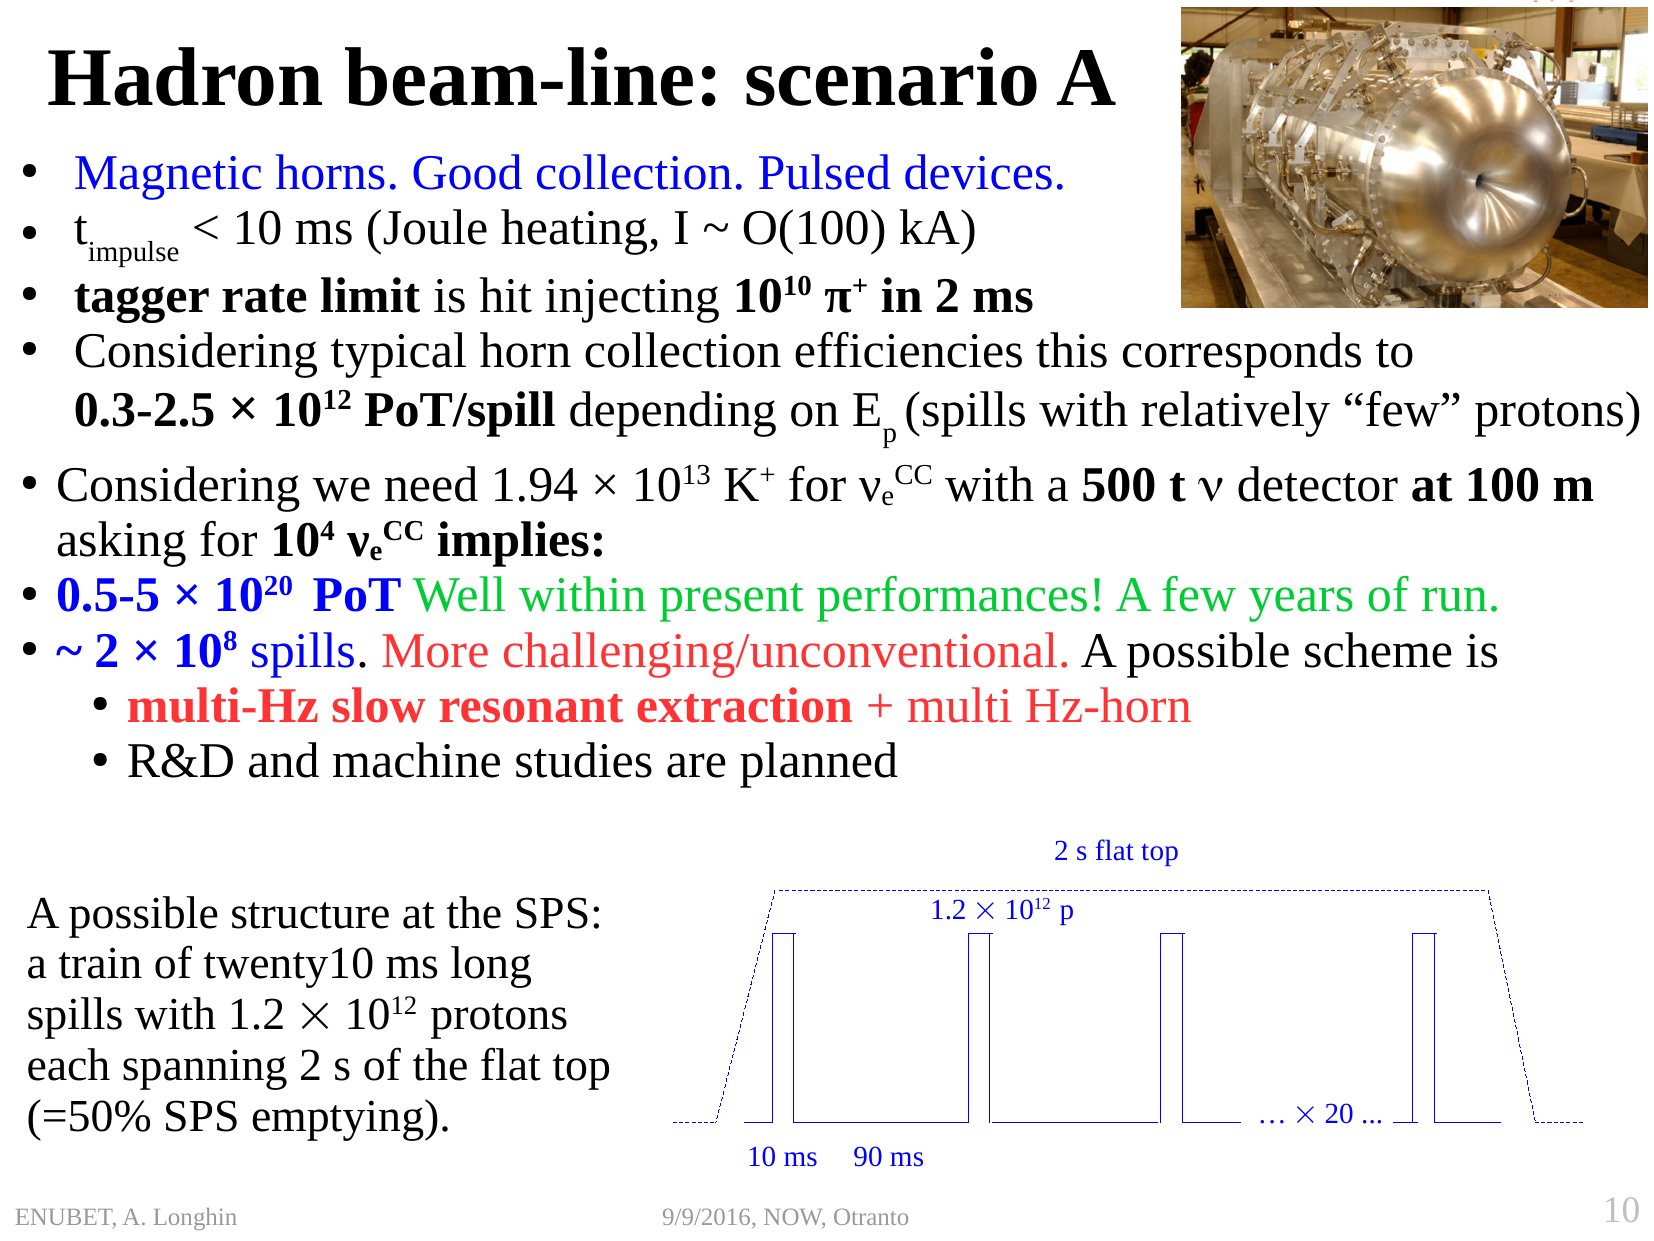

Hadron beam-line: scenario A
Magnetic horns. Good collection. Pulsed devices.
timpulse < 10 ms (Joule heating, I ~ O(100) kA)
tagger rate limit is hit injecting 1010 π+ in 2 ms
Considering typical horn collection efficiencies this corresponds to 0.3-2.5 × 1012 PoT/spill depending on Ep (spills with relatively “few” protons)
Considering we need 1.94 × 1013 K+ for νeCC with a 500 t n detector at 100 m asking for 104 νeCC implies:
0.5-5 × 1020 PoT Well within present performances! A few years of run.
~ 2 × 108 spills. More challenging/unconventional. A possible scheme is
multi-Hz slow resonant extraction + multi Hz-horn
R&D and machine studies are planned
2 s flat top
A possible structure at the SPS:
a train of twenty10 ms long spills with 1.2 ´ 1012 protons each spanning 2 s of the flat top (=50% SPS emptying).
1.2 ´ 1012 p
 … ´ 20 ...
10 ms
90 ms